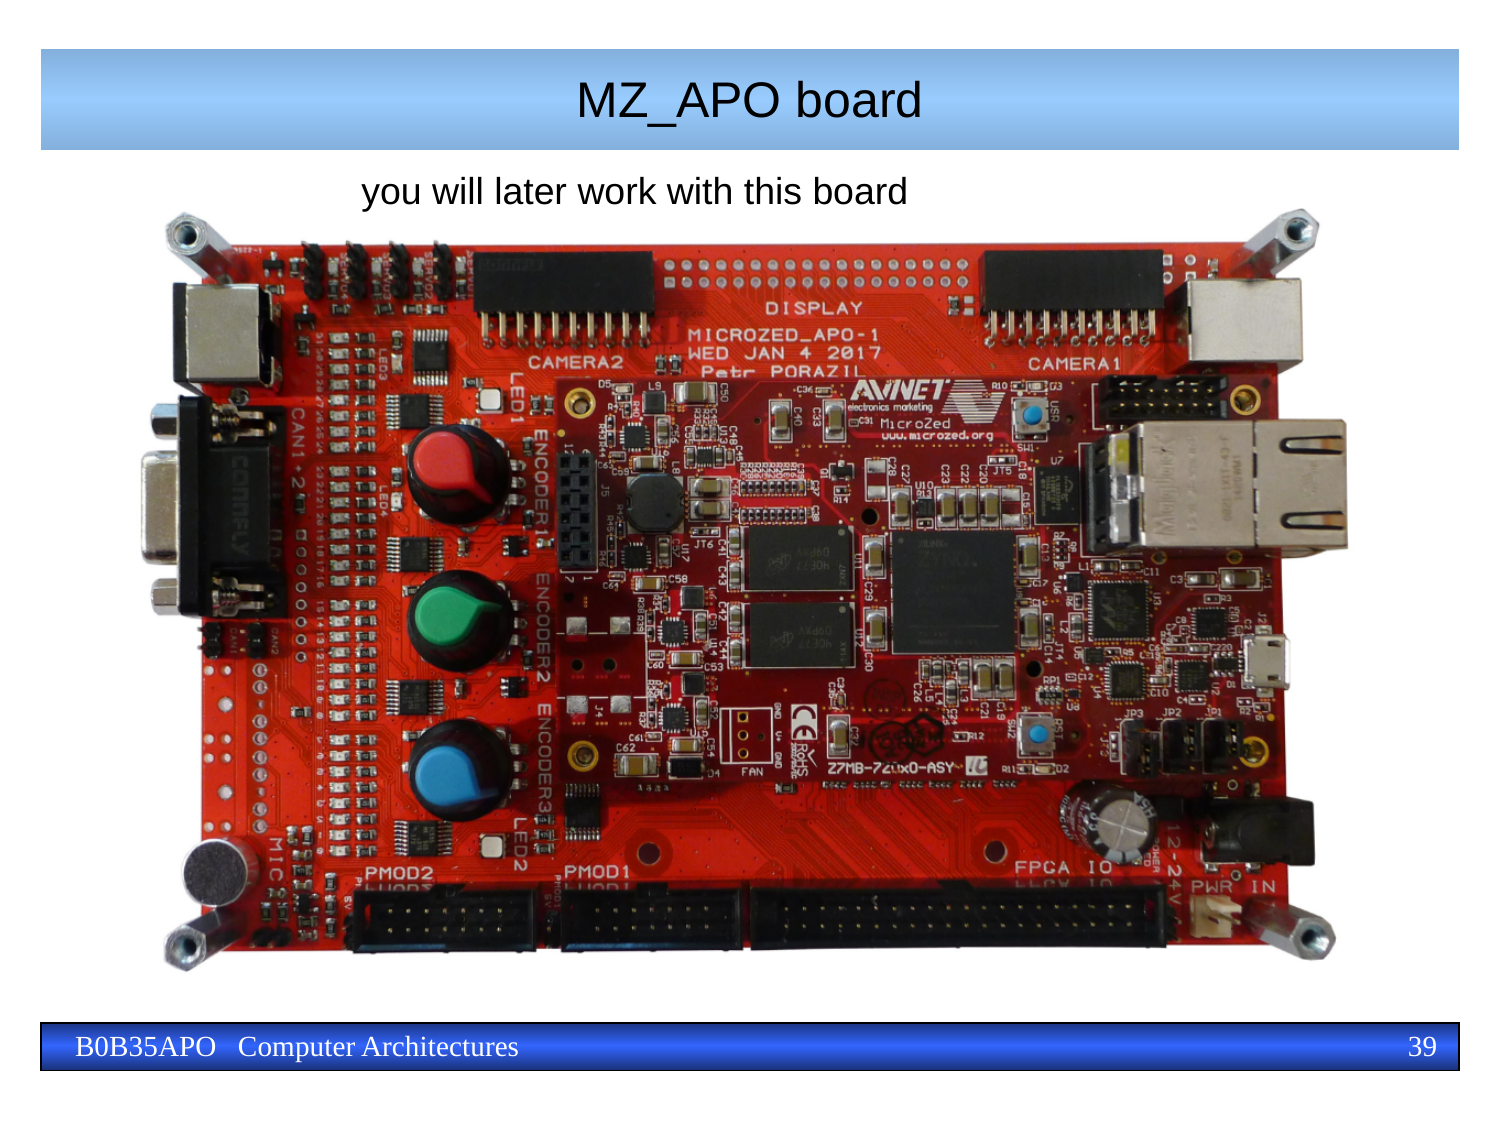

# MZ_APO board
you will later work with this board
B0B35APO Computer Architectures
39